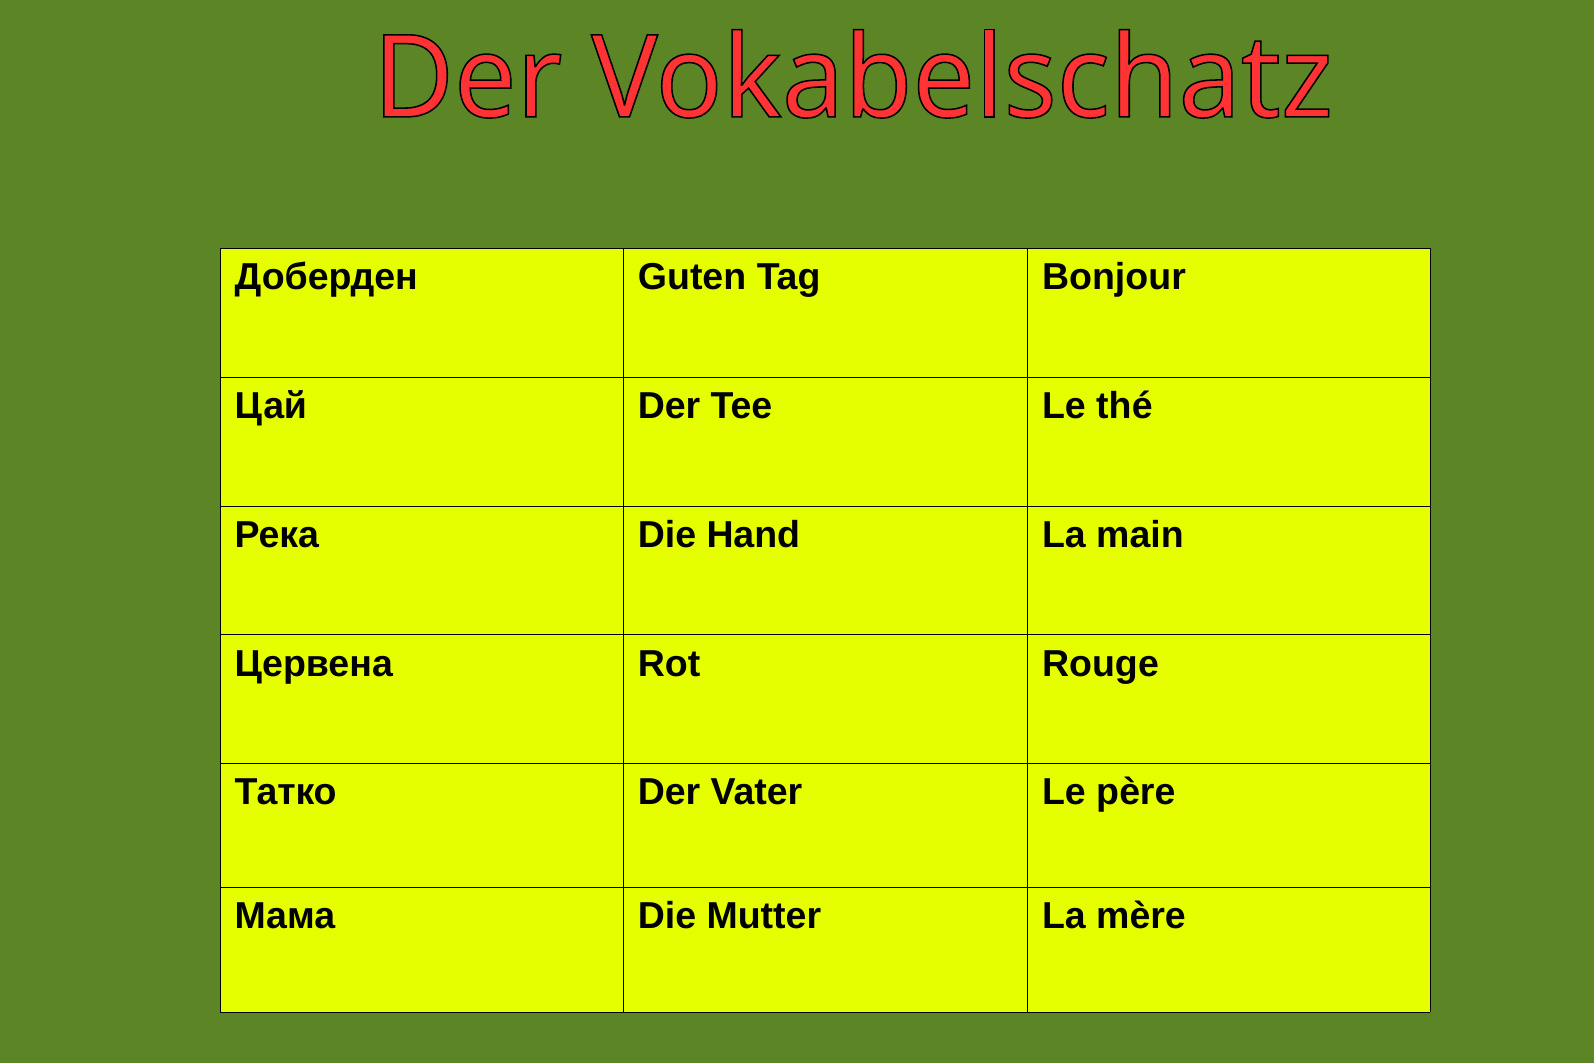

Der Vokabelschatz
| Доберден | Guten Tag | Bonjour |
| --- | --- | --- |
| Цай | Der Tee | Le thé |
| Река | Die Hand | La main |
| Цервена | Rot | Rouge |
| Татко | Der Vater | Le père |
| Мама | Die Mutter | La mère |